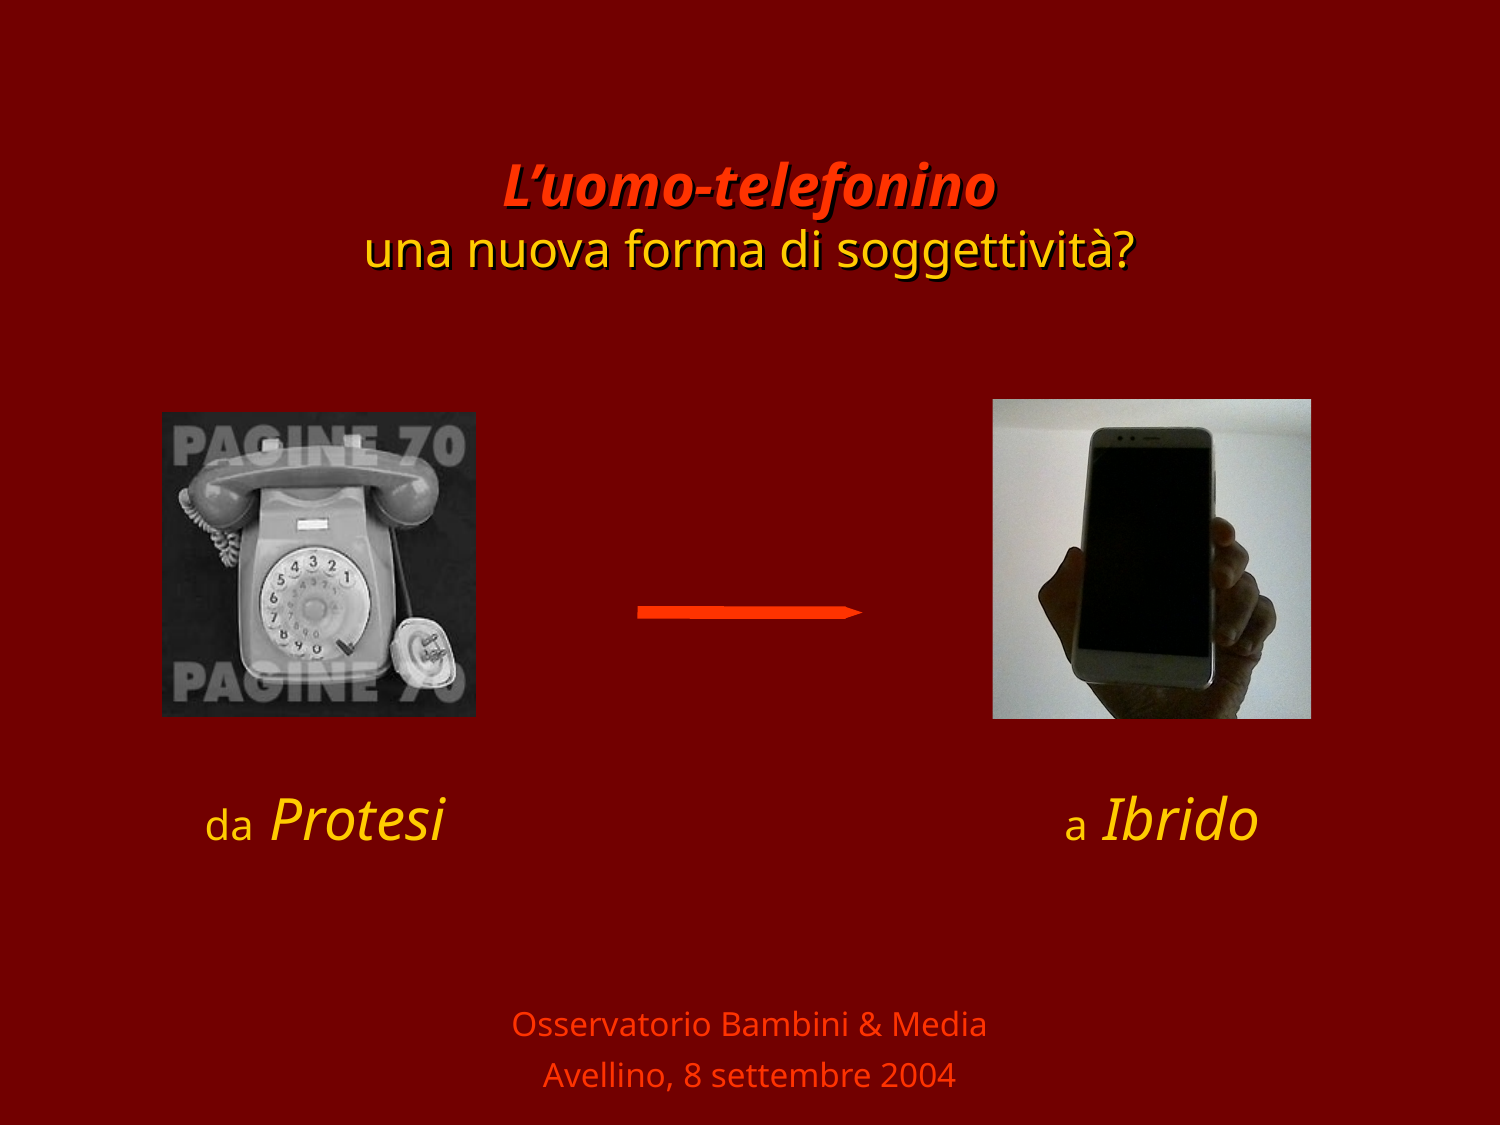

L’uomo-telefonino
una nuova forma di soggettività?
da Protesi
a Ibrido
Osservatorio Bambini & Media
Avellino, 8 settembre 2004